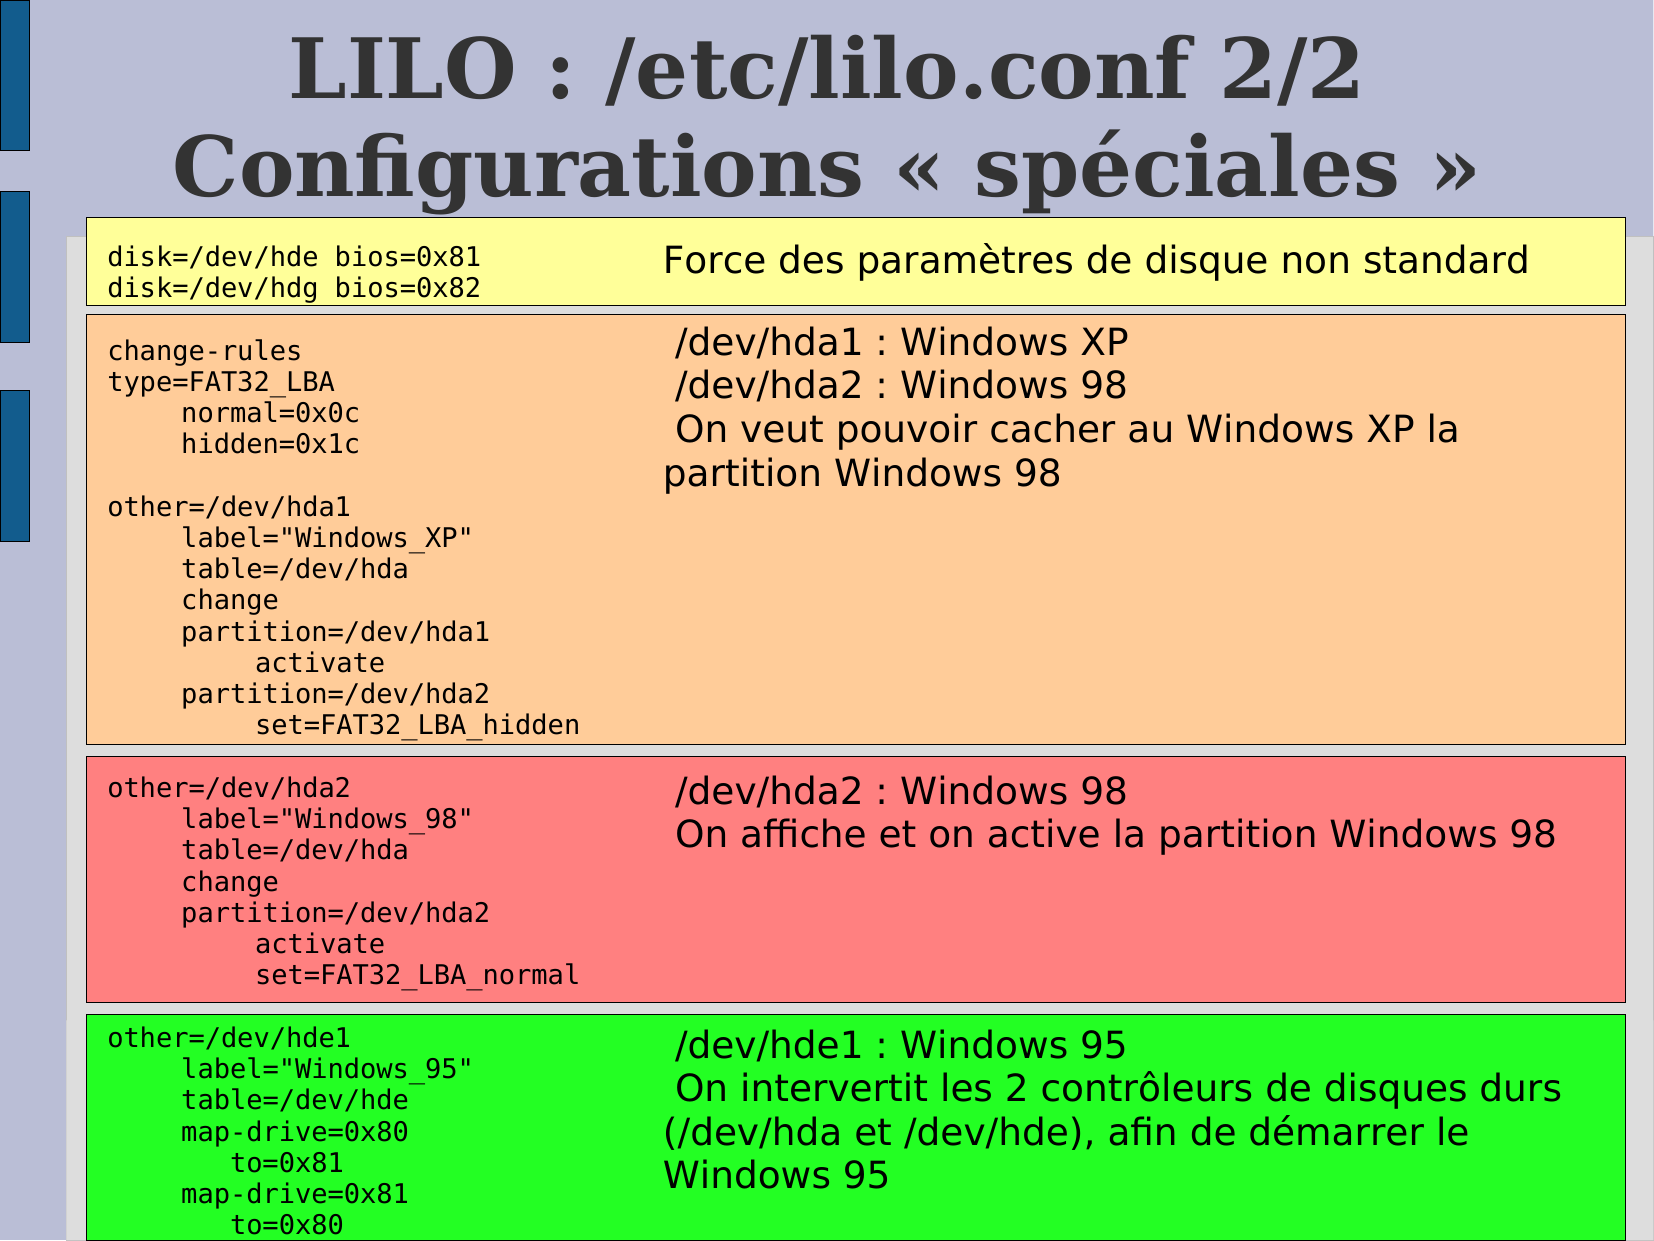

# LILO : /etc/lilo.conf 2/2 Configurations « spéciales »
Force des paramètres de disque non standard
disk=/dev/hde bios=0x81
disk=/dev/hdg bios=0x82
change-rules
type=FAT32_LBA
	normal=0x0c
	hidden=0x1c
other=/dev/hda1
	label="Windows_XP"
	table=/dev/hda
	change
	partition=/dev/hda1
		activate
	partition=/dev/hda2
		set=FAT32_LBA_hidden
other=/dev/hda2
	label="Windows_98"
	table=/dev/hda
	change
	partition=/dev/hda2
		activate
		set=FAT32_LBA_normal
other=/dev/hde1
	label="Windows_95"
	table=/dev/hde
	map-drive=0x80
	 to=0x81
	map-drive=0x81
	 to=0x80
 /dev/hda1 : Windows XP
 /dev/hda2 : Windows 98
 On veut pouvoir cacher au Windows XP la partition Windows 98
 /dev/hda2 : Windows 98
 On affiche et on active la partition Windows 98
 /dev/hde1 : Windows 95
 On intervertit les 2 contrôleurs de disques durs
(/dev/hda et /dev/hde), afin de démarrer le Windows 95